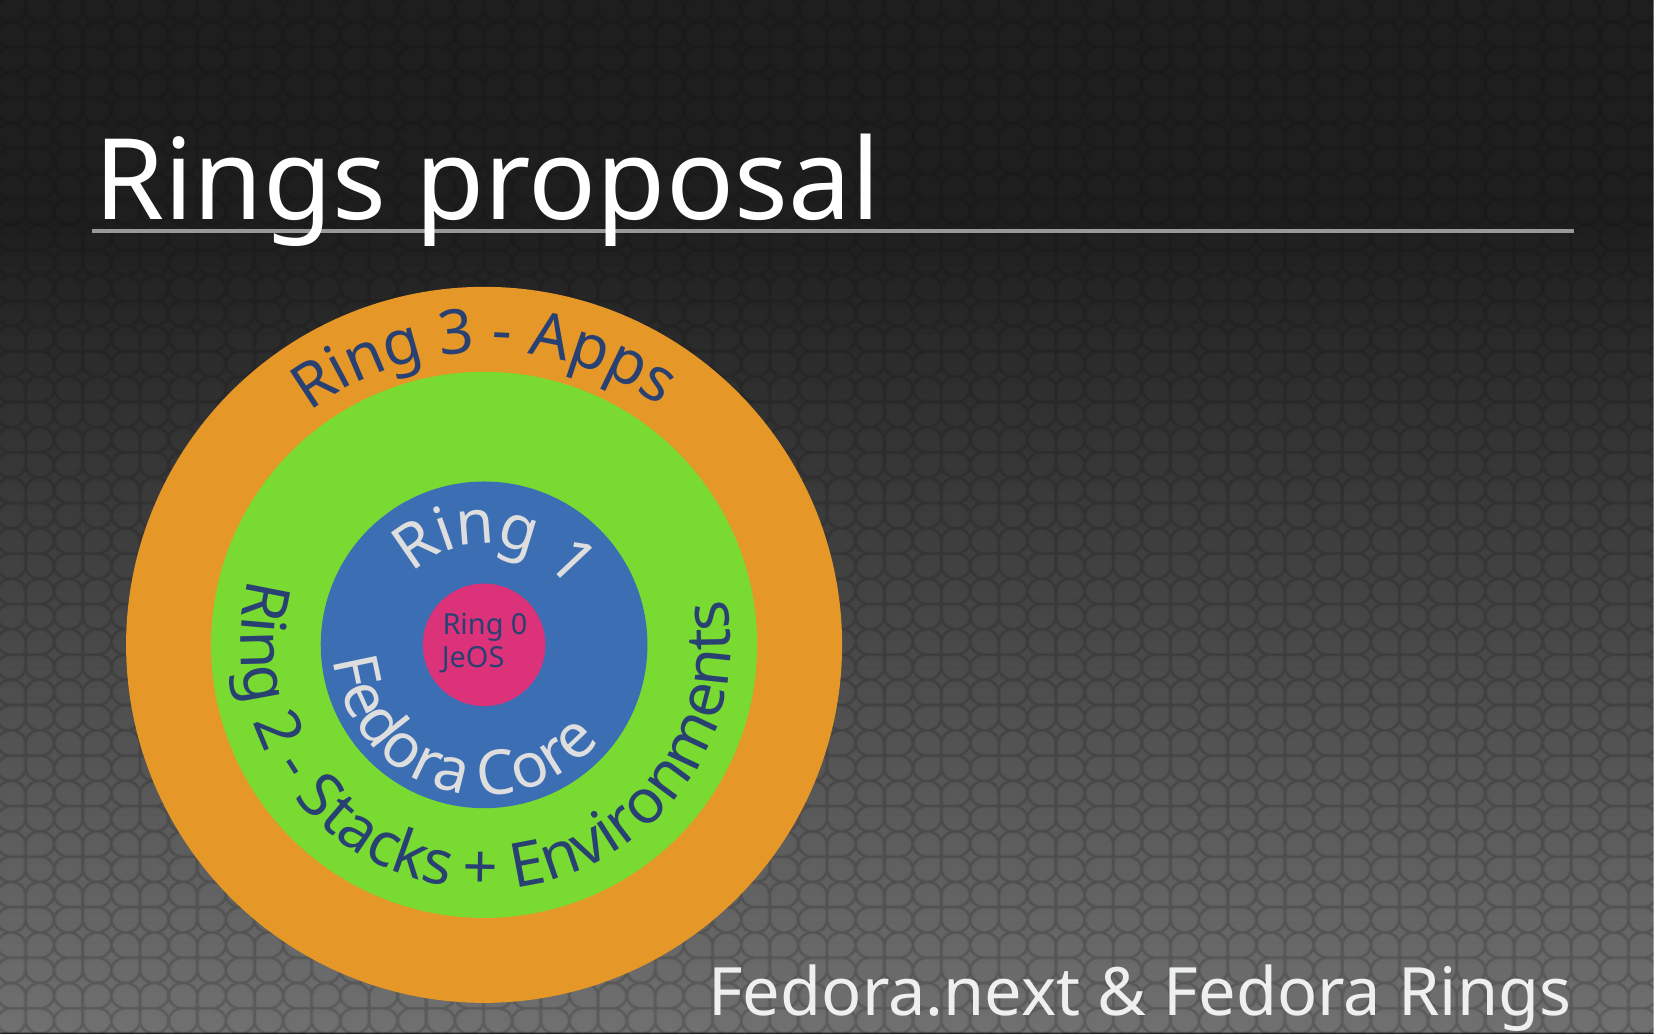

# Rings proposal
Fedora.next & Fedora Rings